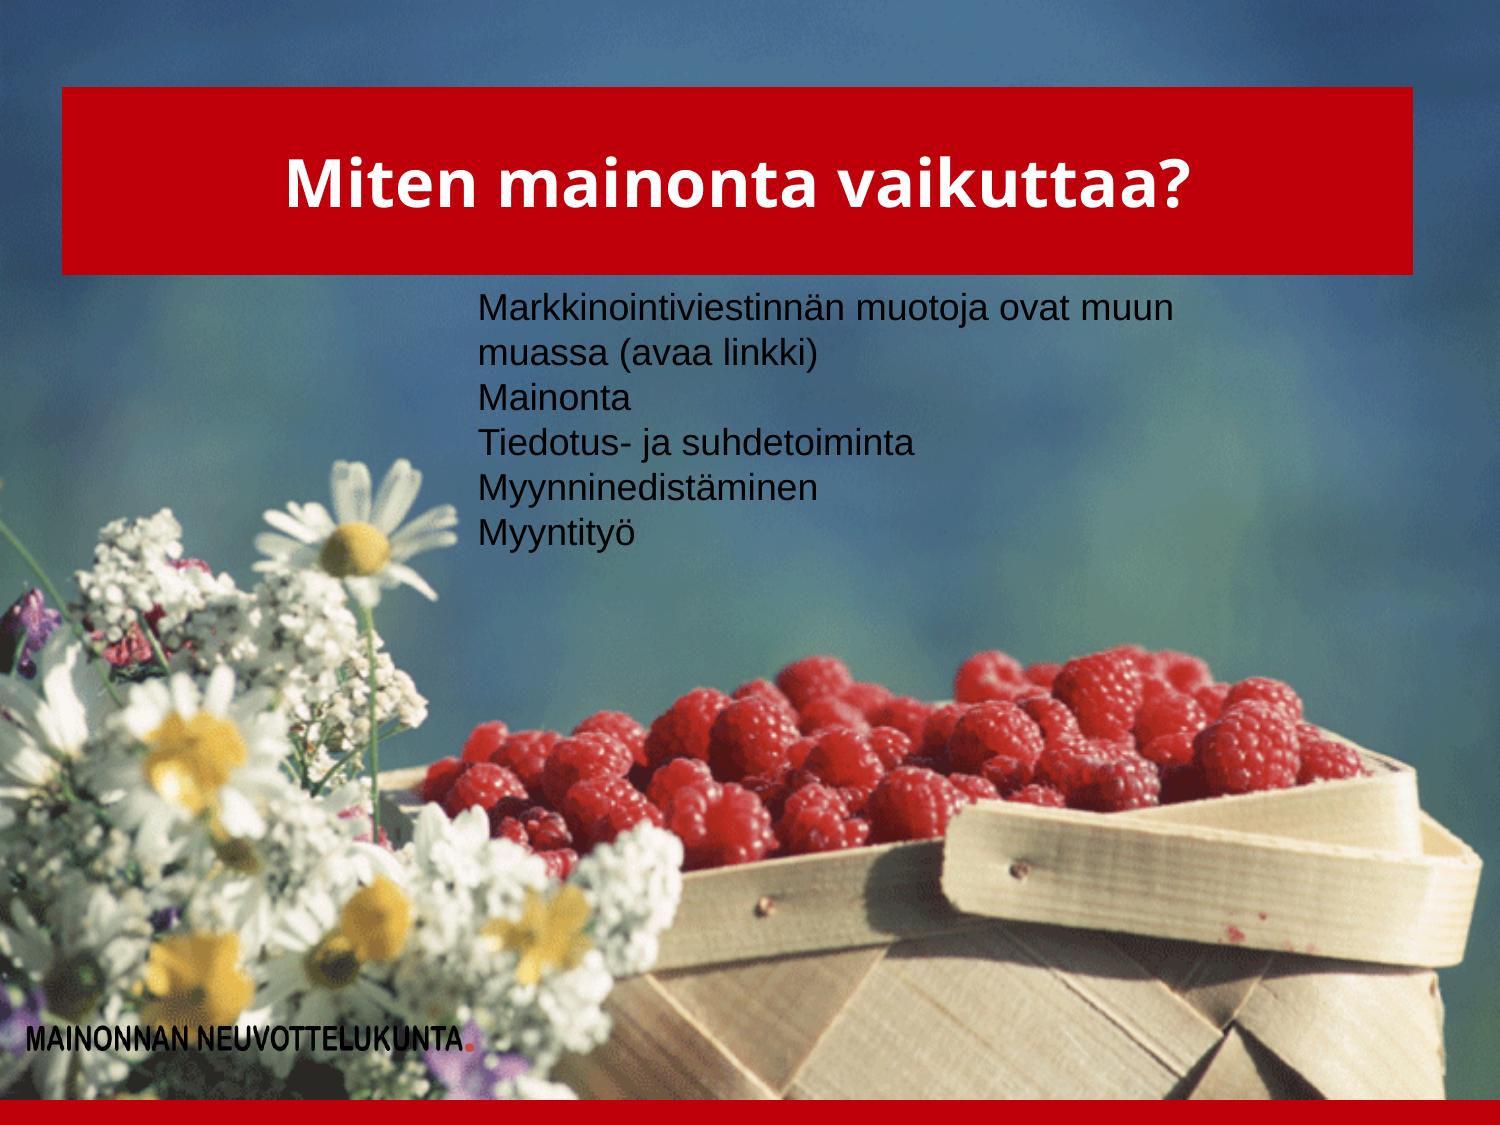

Miten mainonta vaikuttaa?
Markkinointiviestinnän muotoja ovat muun muassa (avaa linkki)
Mainonta
Tiedotus- ja suhdetoiminta
Myynninedistäminen
Myyntityö